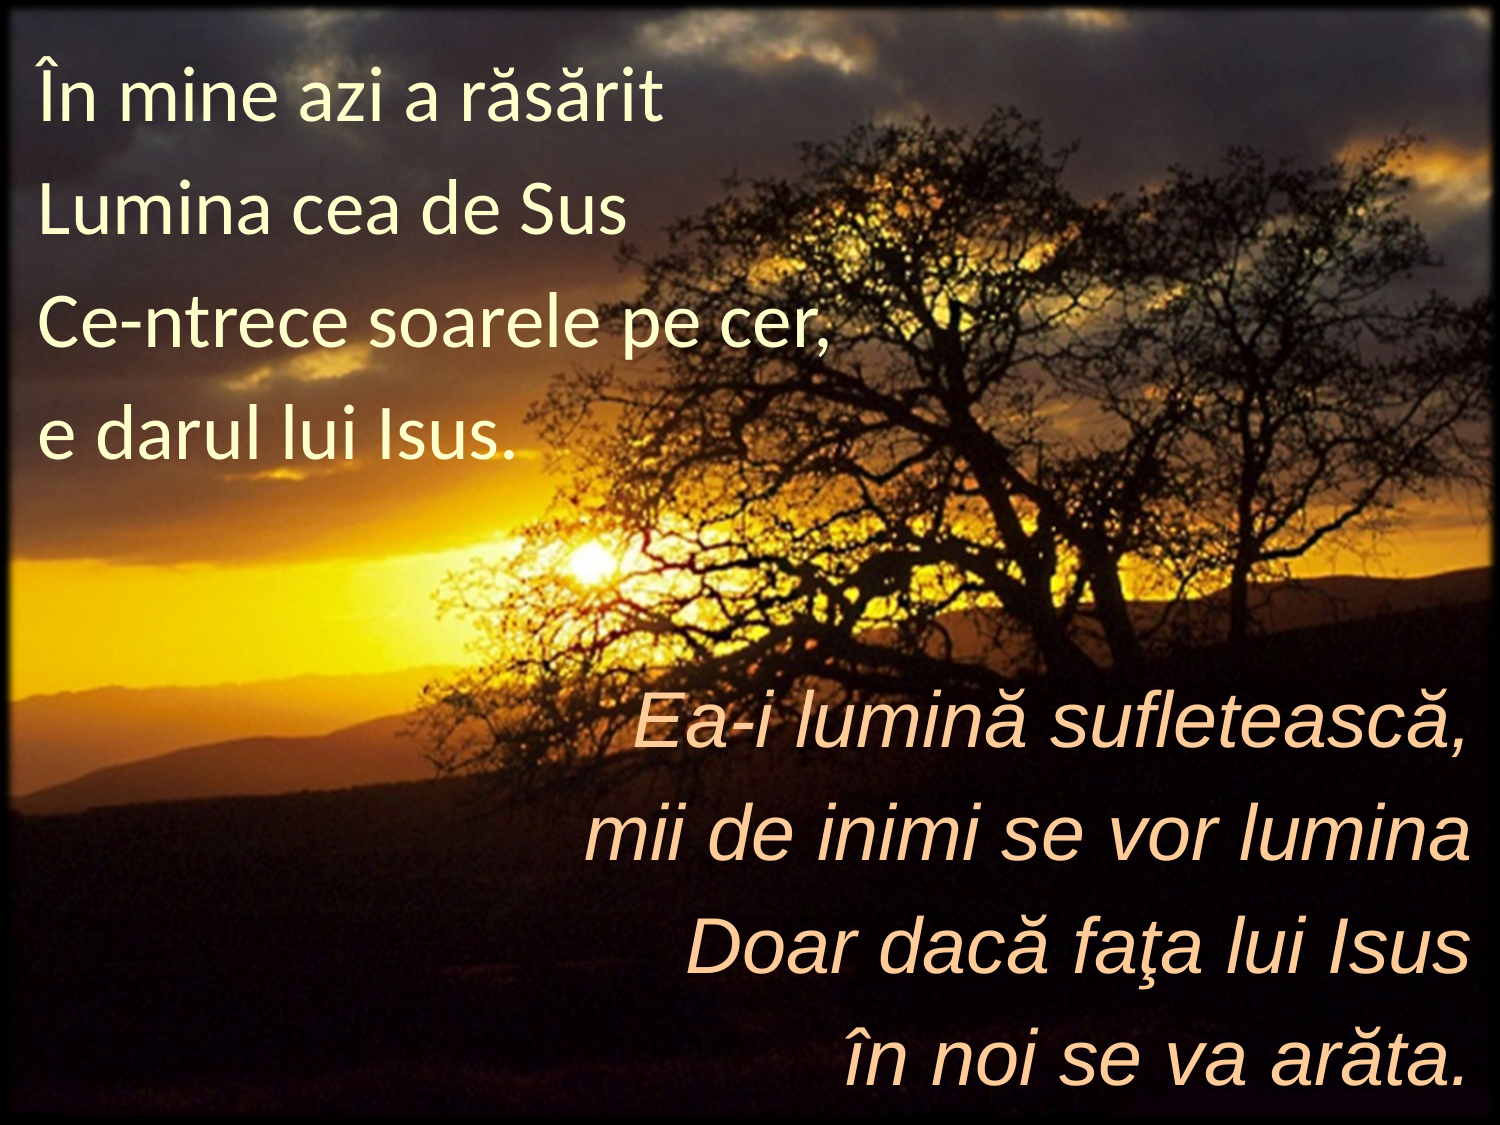

# În mine azi a răsărit
Lumina cea de Sus
Ce-ntrece soarele pe cer,
e darul lui Isus.
Ea-i lumină sufletească,
mii de inimi se vor lumina
Doar dacă faţa lui Isus
în noi se va arăta.